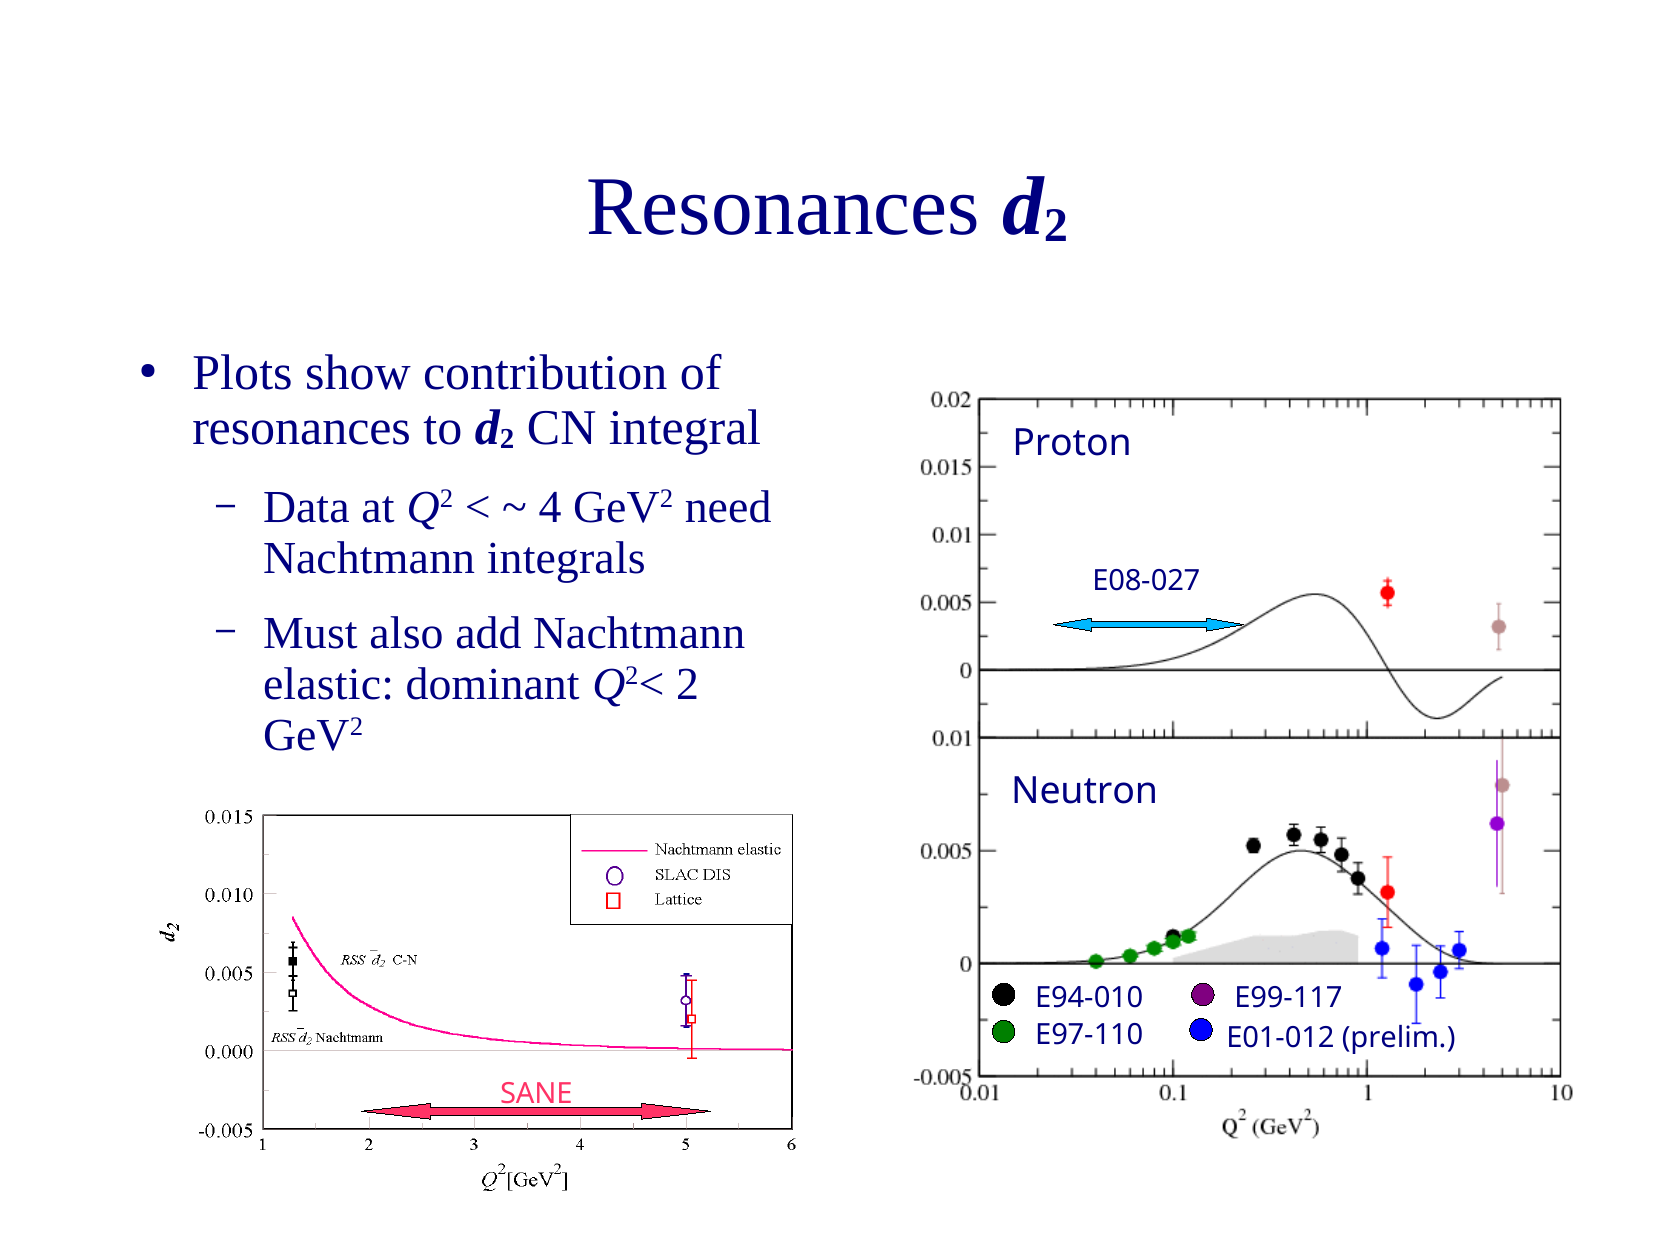

# Resonances d2
Plots show contribution of resonances to d2 CN integral
Data at Q2 < ~ 4 GeV2 need Nachtmann integrals
Must also add Nachtmann elastic: dominant Q2< 2 GeV2
Proton
Neutron
E94-010
E99-117
E97-110
E01-012 (prelim.)
E08-027
SANE